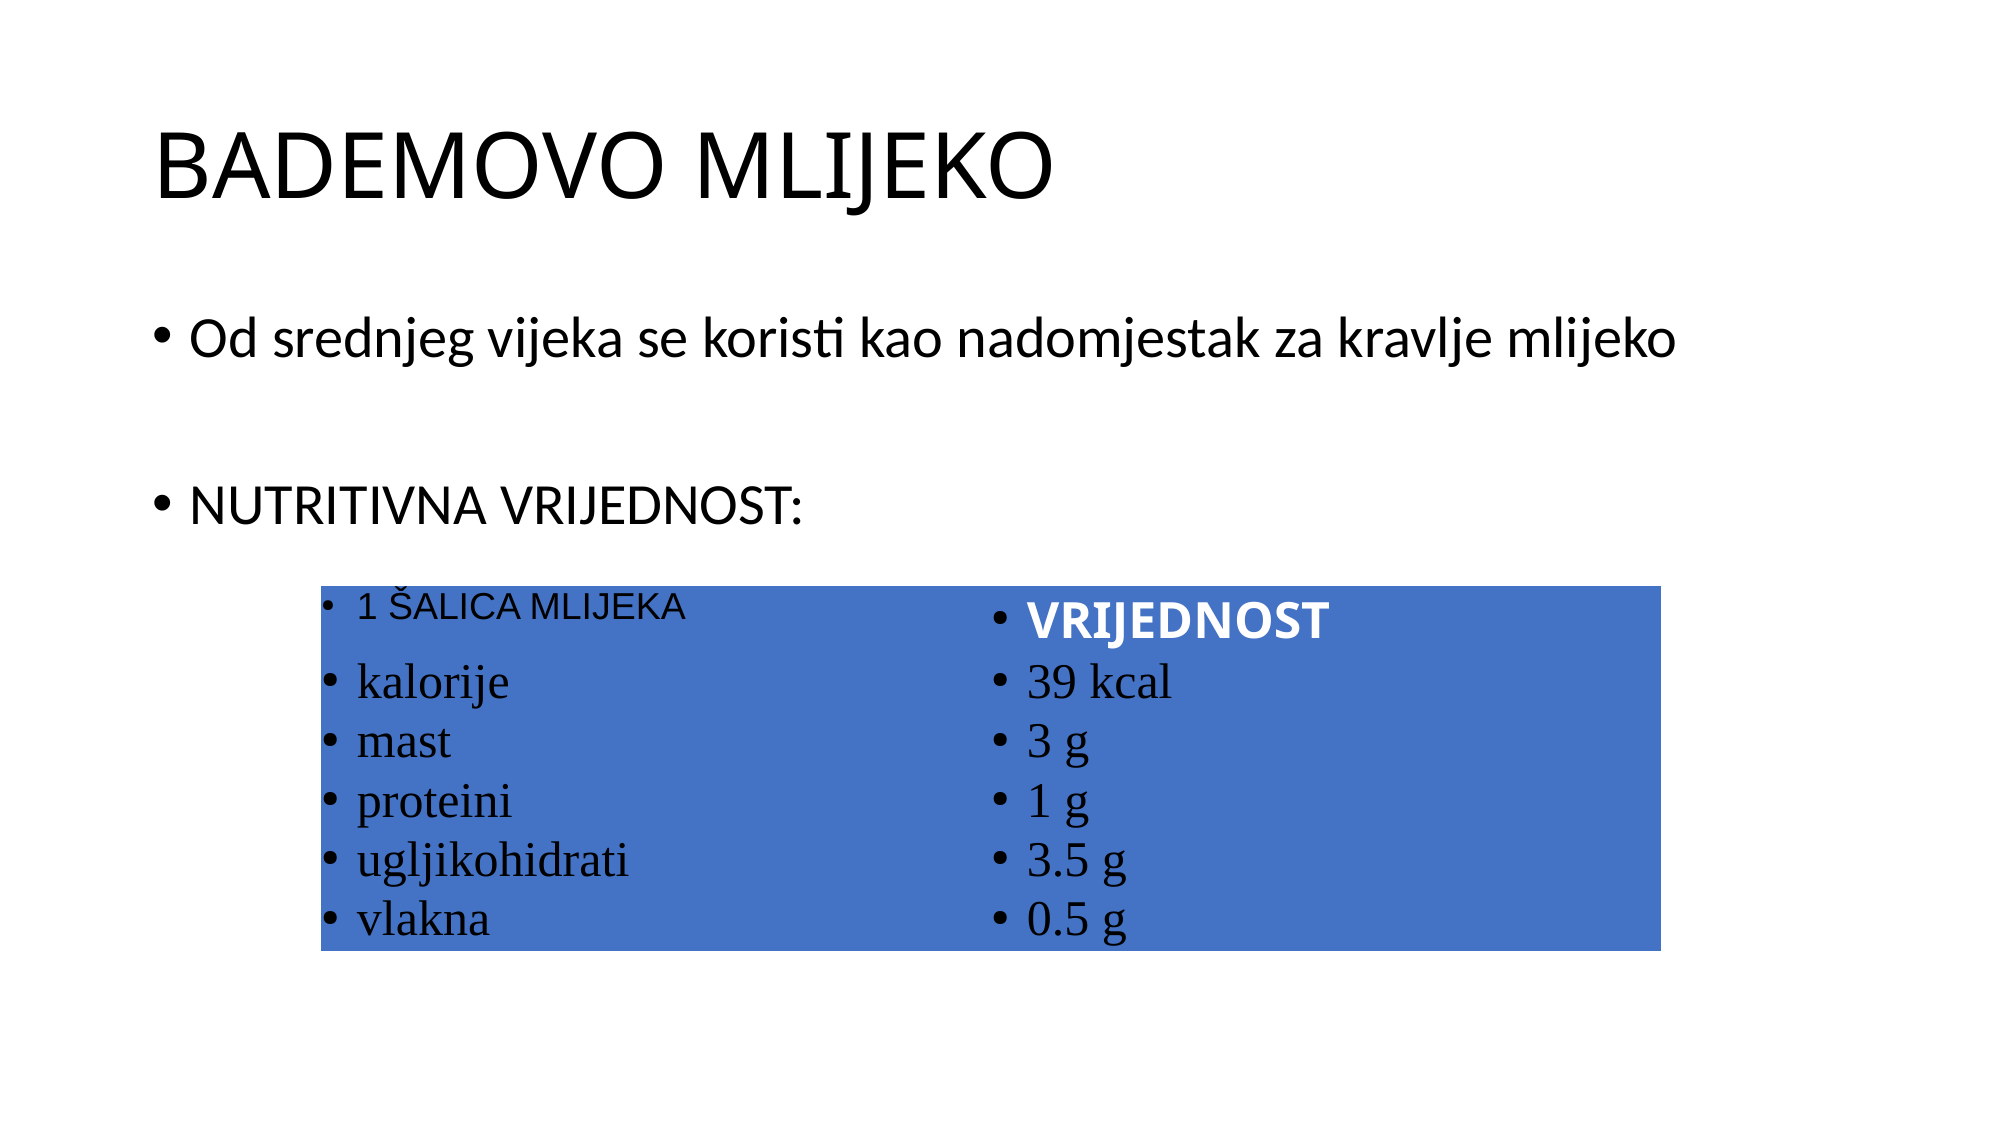

# BADEMOVO MLIJEKO
Od srednjeg vijeka se koristi kao nadomjestak za kravlje mlijeko
NUTRITIVNA VRIJEDNOST:
| 1 ŠALICA MLIJEKA | VRIJEDNOST |
| --- | --- |
| kalorije | 39 kcal |
| mast | 3 g |
| proteini | 1 g |
| ugljikohidrati | 3.5 g |
| vlakna | 0.5 g |